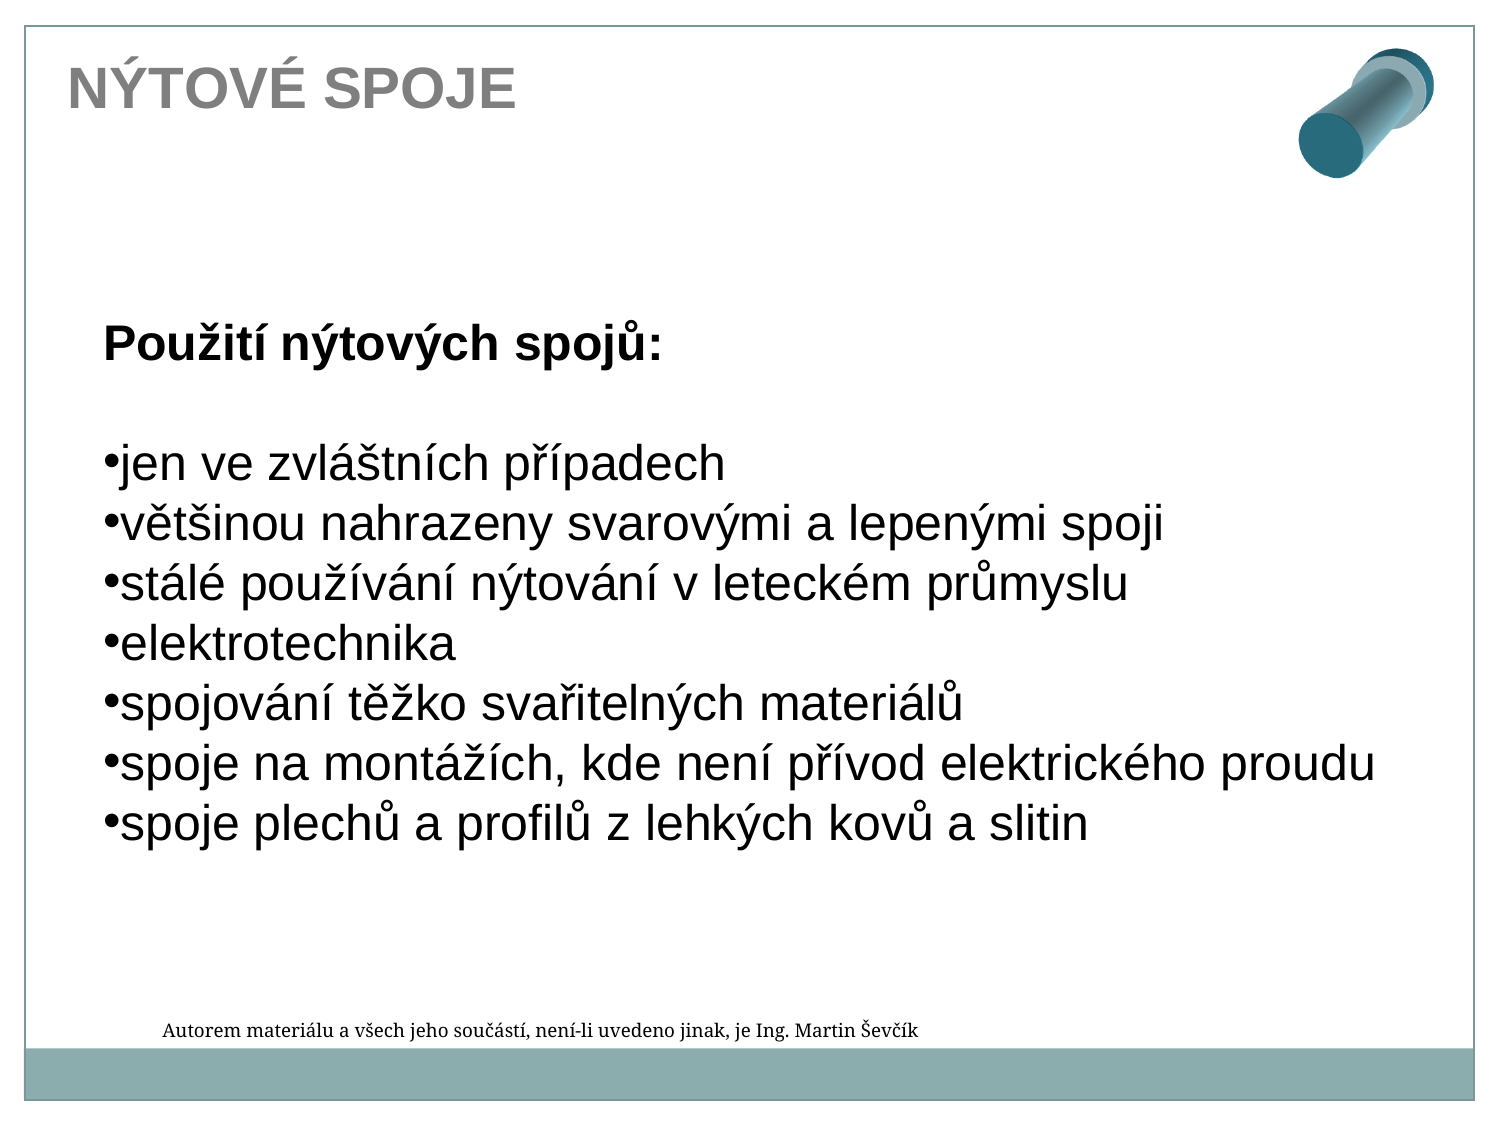

NÝTOVÉ SPOJE
Použití nýtových spojů:
jen ve zvláštních případech
většinou nahrazeny svarovými a lepenými spoji
stálé používání nýtování v leteckém průmyslu
elektrotechnika
spojování těžko svařitelných materiálů
spoje na montážích, kde není přívod elektrického proudu
spoje plechů a profilů z lehkých kovů a slitin
Autorem materiálu a všech jeho součástí, není-li uvedeno jinak, je Ing. Martin Ševčík